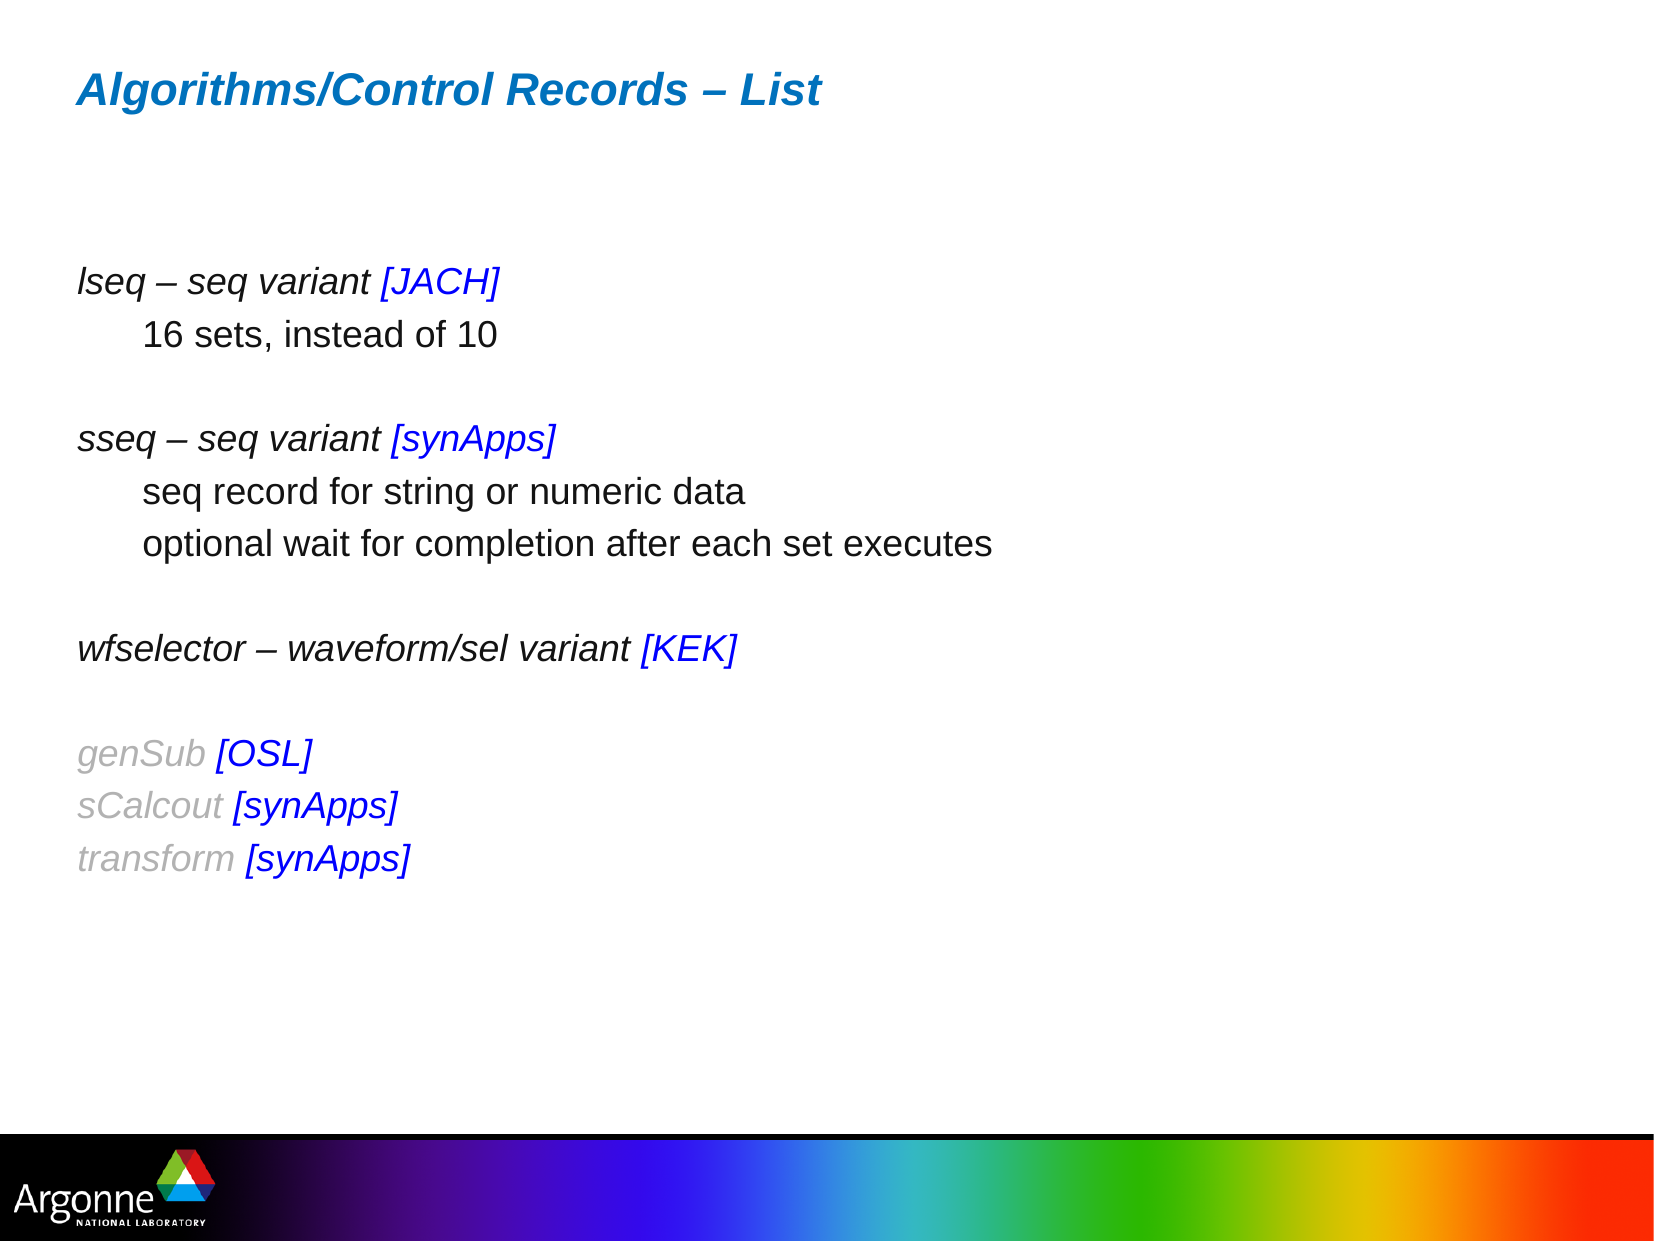

# Algorithms/Control Records – List
lseq – seq variant [JACH]
16 sets, instead of 10
sseq – seq variant [synApps]
seq record for string or numeric data
optional wait for completion after each set executes
wfselector – waveform/sel variant [KEK]
genSub [OSL]
sCalcout [synApps]
transform [synApps]